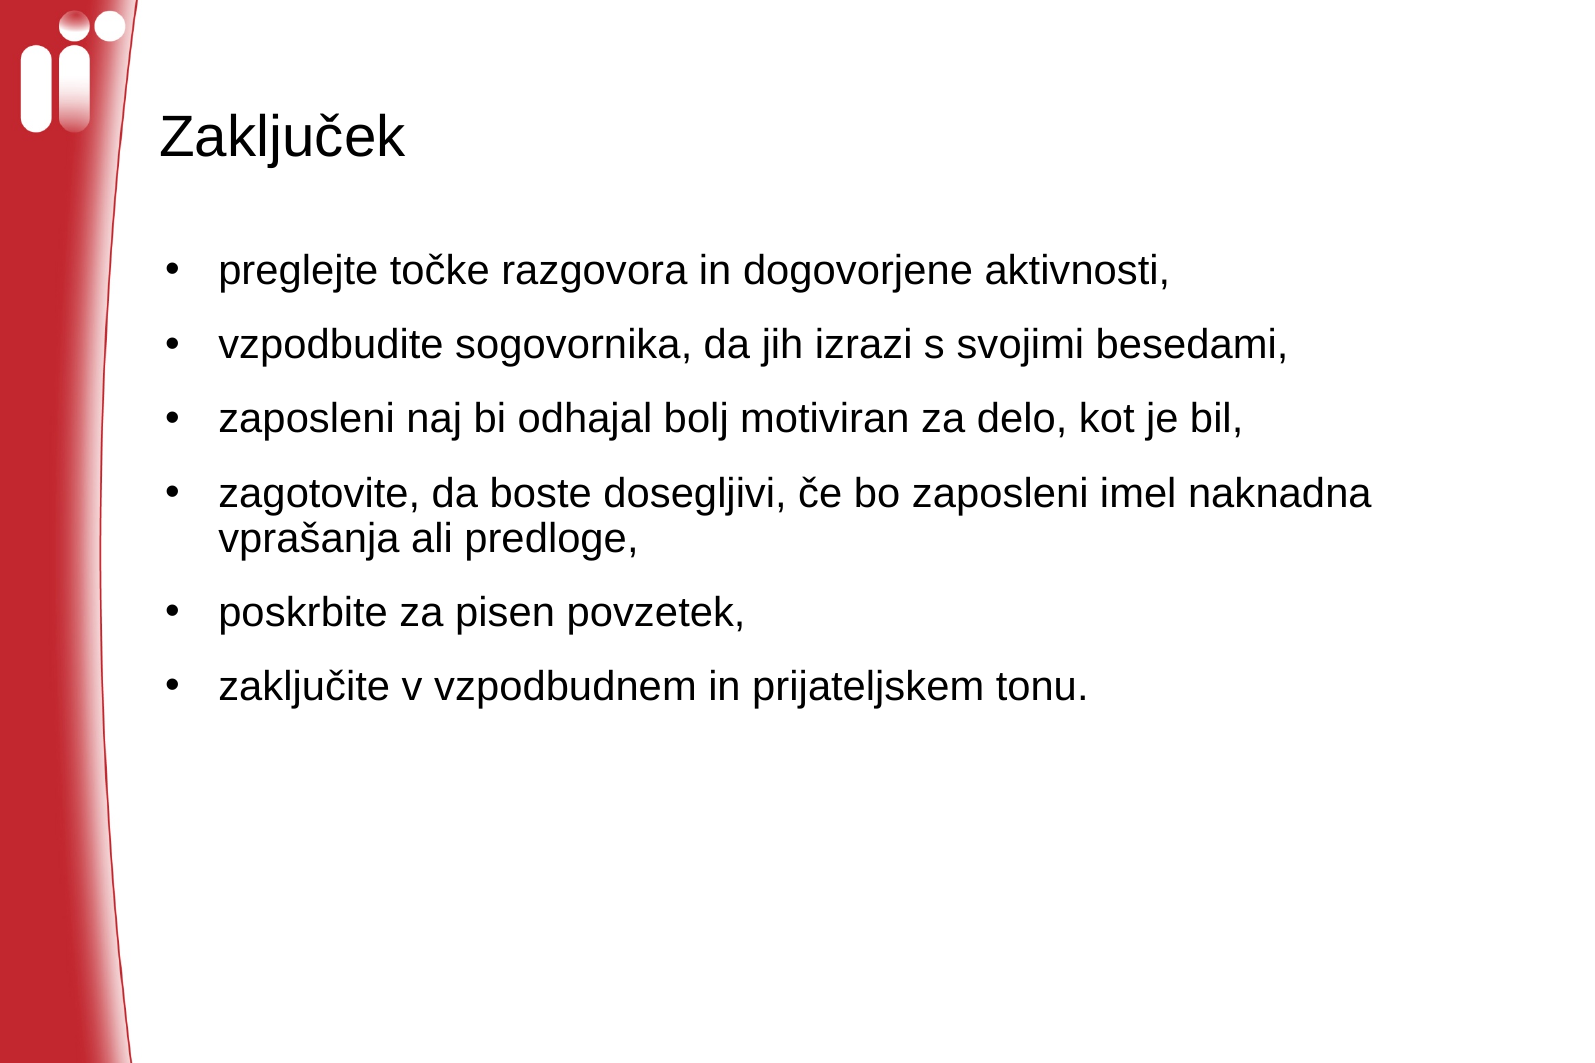

# Zaključek
preglejte točke razgovora in dogovorjene aktivnosti,
vzpodbudite sogovornika, da jih izrazi s svojimi besedami,
zaposleni naj bi odhajal bolj motiviran za delo, kot je bil,
zagotovite, da boste dosegljivi, če bo zaposleni imel naknadna vprašanja ali predloge,
poskrbite za pisen povzetek,
zaključite v vzpodbudnem in prijateljskem tonu.